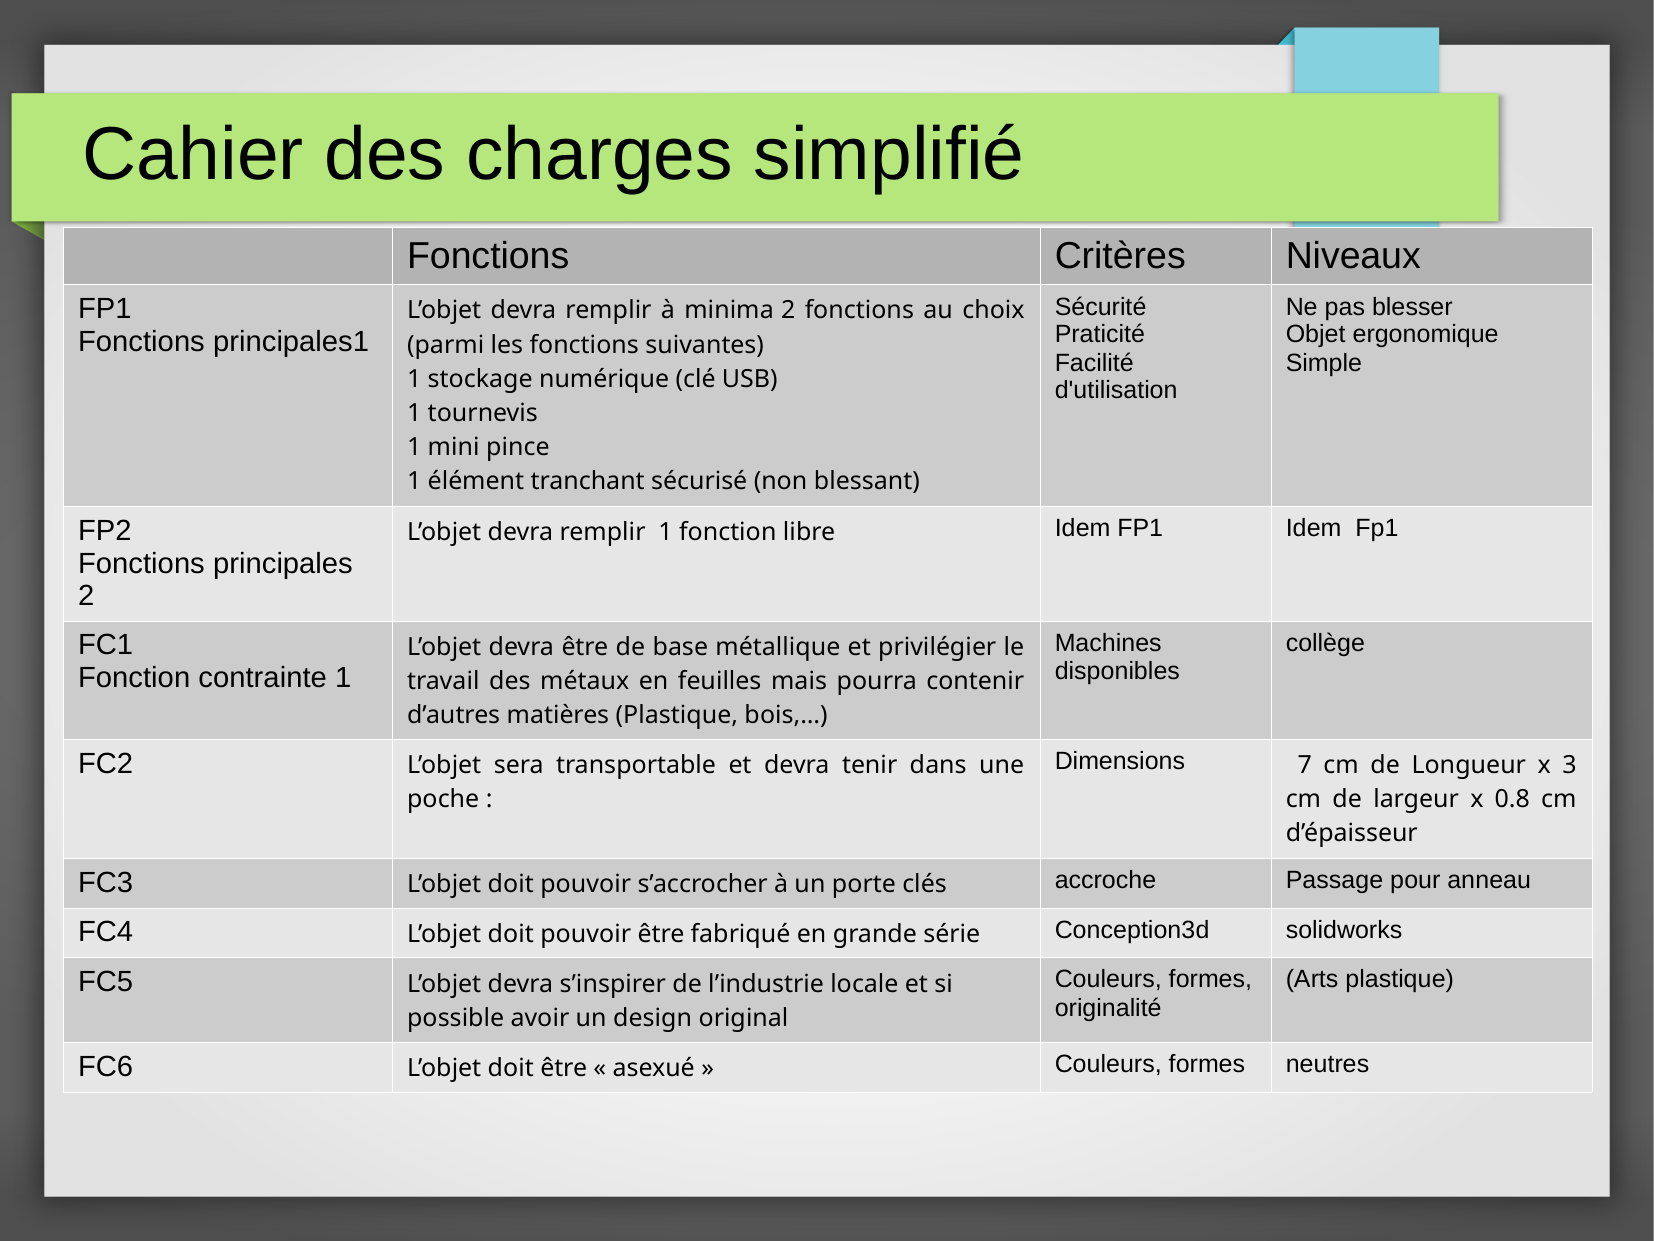

# Cahier des charges simplifié
| | Fonctions | Critères | Niveaux |
| --- | --- | --- | --- |
| FP1 Fonctions principales1 | L’objet devra remplir à minima 2 fonctions au choix (parmi les fonctions suivantes) 1 stockage numérique (clé USB) 1 tournevis 1 mini pince 1 élément tranchant sécurisé (non blessant) | Sécurité Praticité Facilité d'utilisation | Ne pas blesser Objet ergonomique Simple |
| FP2 Fonctions principales 2 | L’objet devra remplir 1 fonction libre | Idem FP1 | Idem Fp1 |
| FC1 Fonction contrainte 1 | L’objet devra être de base métallique et privilégier le travail des métaux en feuilles mais pourra contenir d’autres matières (Plastique, bois,…) | Machines disponibles | collège |
| FC2 | L’objet sera transportable et devra tenir dans une poche : | Dimensions | 7 cm de Longueur x 3 cm de largeur x 0.8 cm d’épaisseur |
| FC3 | L’objet doit pouvoir s’accrocher à un porte clés | accroche | Passage pour anneau |
| FC4 | L’objet doit pouvoir être fabriqué en grande série | Conception3d | solidworks |
| FC5 | L’objet devra s’inspirer de l’industrie locale et si possible avoir un design original | Couleurs, formes, originalité | (Arts plastique) |
| FC6 | L’objet doit être « asexué » | Couleurs, formes | neutres |